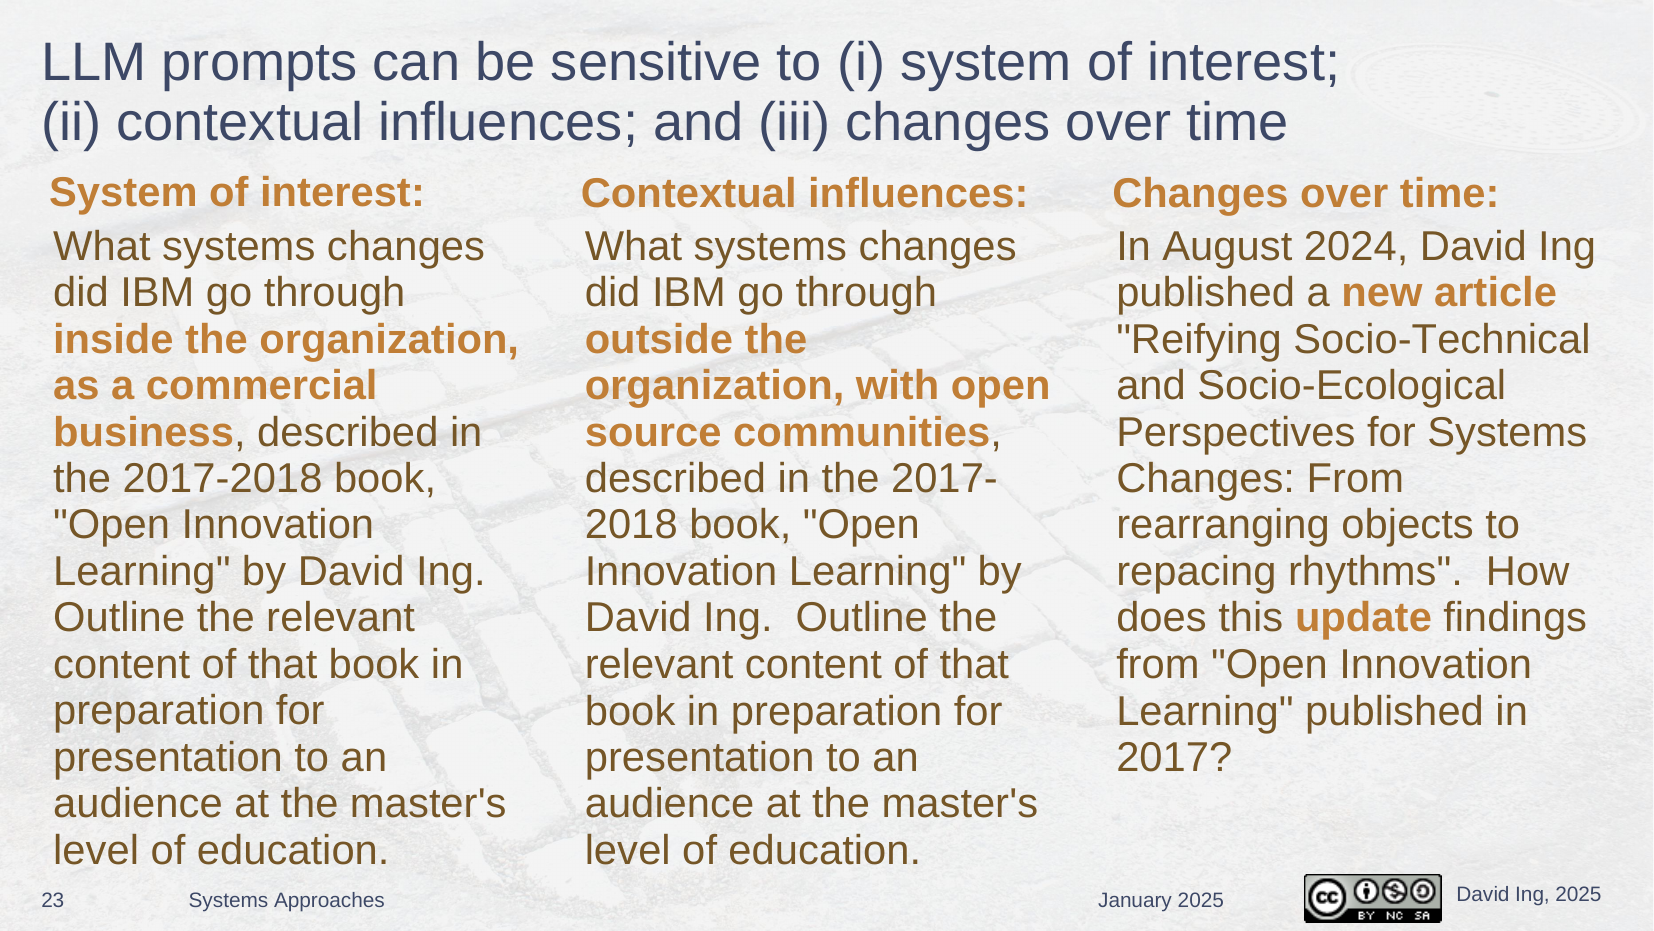

# LLM prompts can be sensitive to (i) system of interest; (ii) contextual influences; and (iii) changes over time
System of interest:
Contextual influences:
Changes over time:
What systems changes did IBM go through inside the organization, as a commercial business, described in the 2017-2018 book, "Open Innovation Learning" by David Ing. Outline the relevant content of that book in preparation for presentation to an audience at the master's level of education.
What systems changes did IBM go through outside the organization, with open source communities, described in the 2017-2018 book, "Open Innovation Learning" by David Ing. Outline the relevant content of that book in preparation for presentation to an audience at the master's level of education.
In August 2024, David Ing published a new article "Reifying Socio-Technical and Socio-Ecological Perspectives for Systems Changes: From rearranging objects to repacing rhythms". How does this update findings from "Open Innovation Learning" published in 2017?
Systems Approaches
January 2025